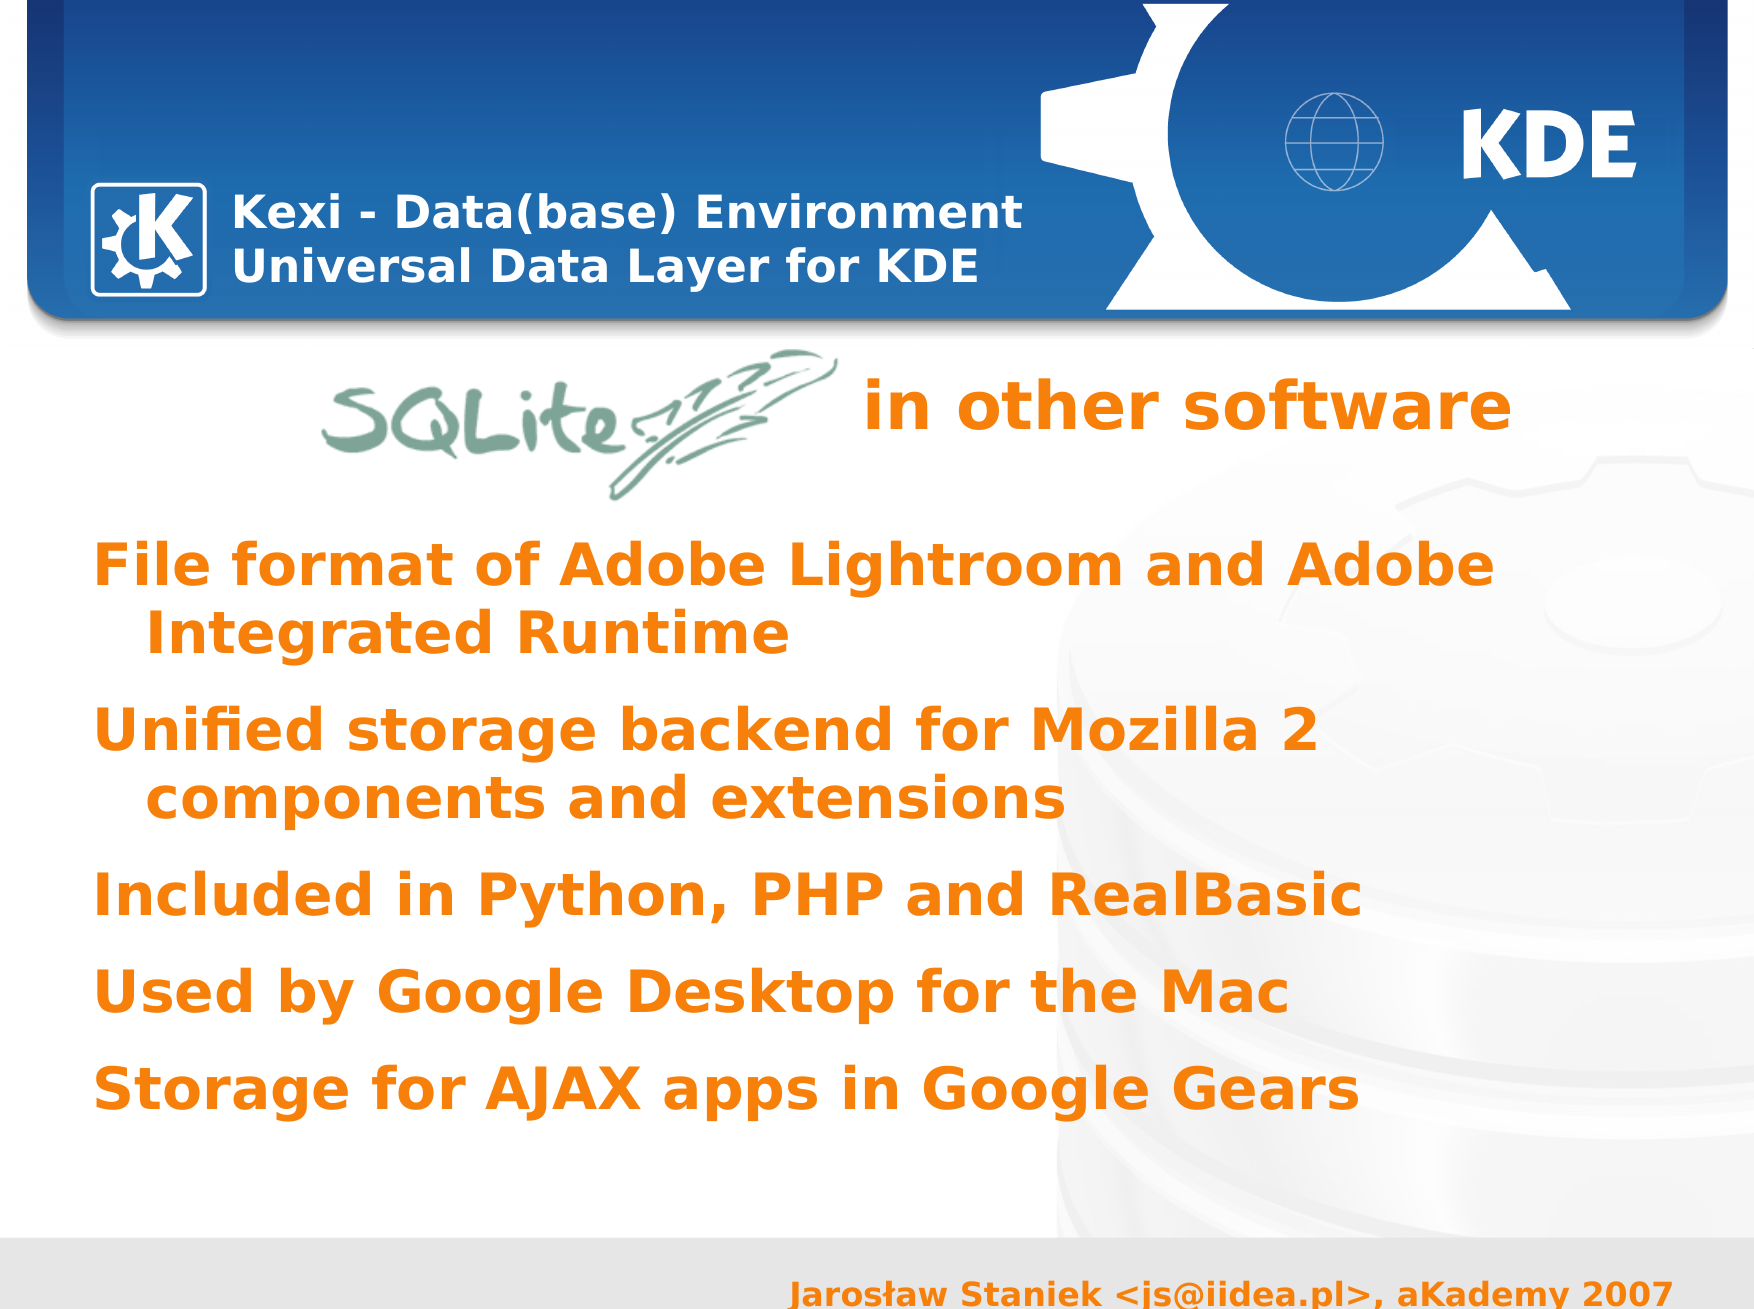

# in other software
File format of Adobe Lightroom and Adobe Integrated Runtime
Unified storage backend for Mozilla 2 components and extensions
Included in Python, PHP and RealBasic
Used by Google Desktop for the Mac
Storage for AJAX apps in Google Gears